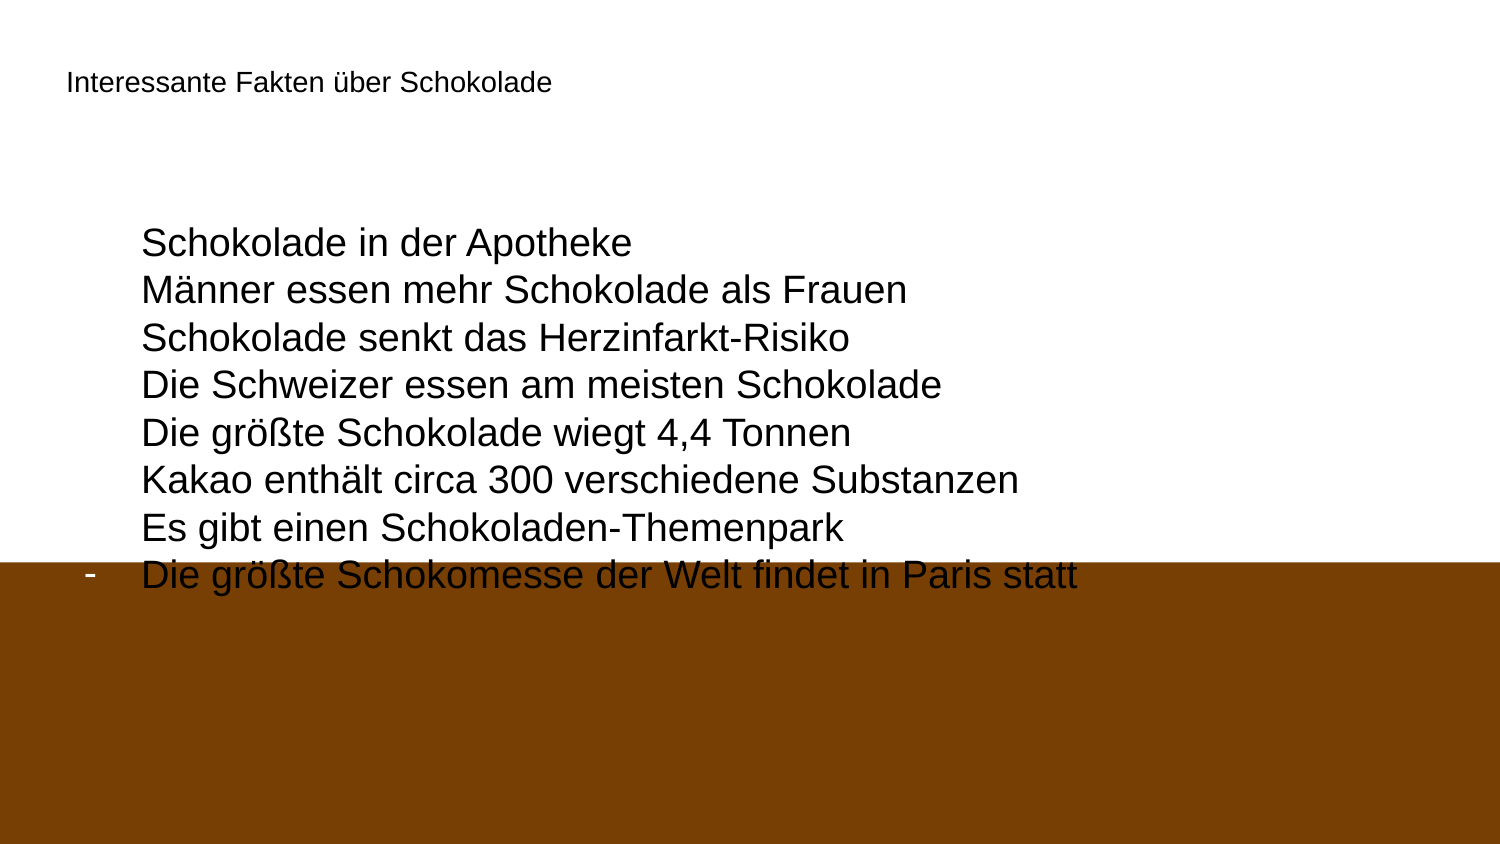

# Interessante Fakten über Schokolade
Schokolade in der Apotheke
Männer essen mehr Schokolade als Frauen
Schokolade senkt das Herzinfarkt-Risiko
Die Schweizer essen am meisten Schokolade
Die größte Schokolade wiegt 4,4 Tonnen
Kakao enthält circa 300 verschiedene Substanzen
Es gibt einen Schokoladen-Themenpark
Die größte Schokomesse der Welt findet in Paris statt